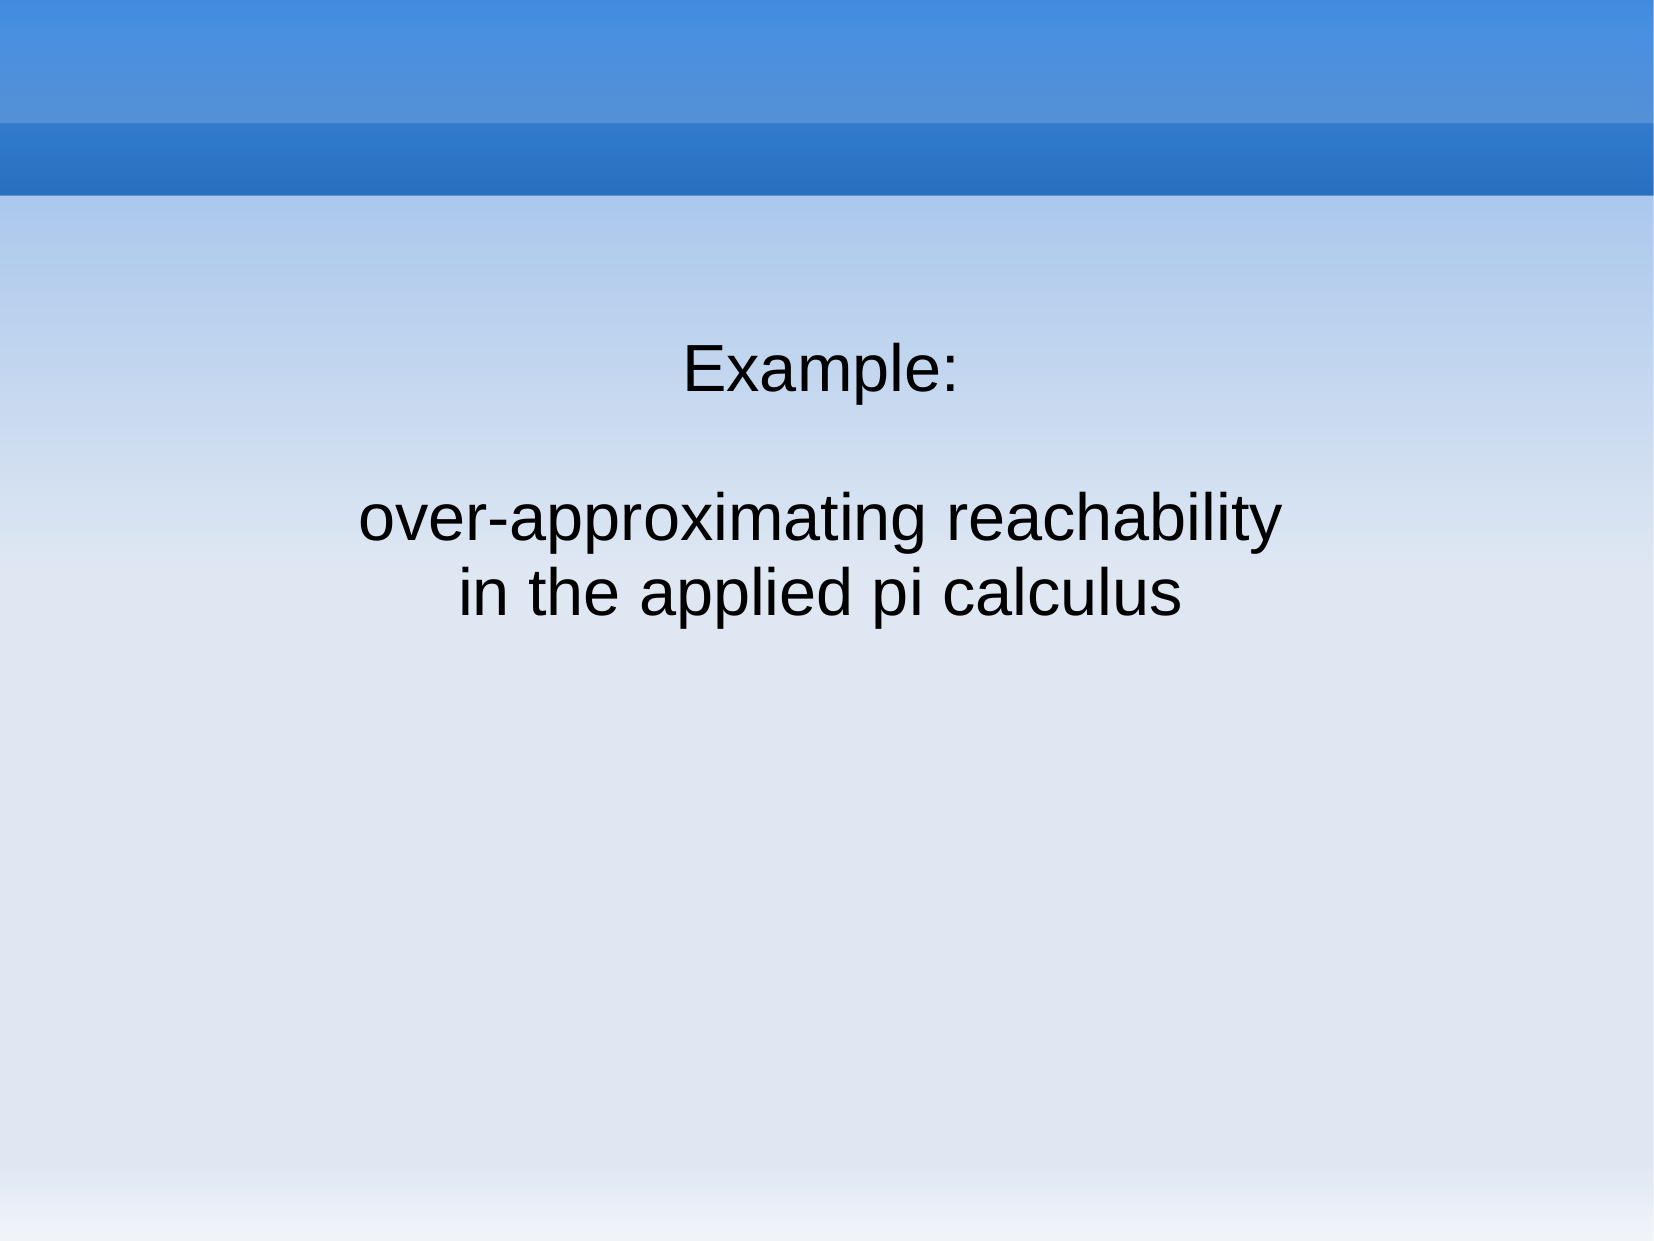

# Example:
over-approximating reachability
in the applied pi calculus